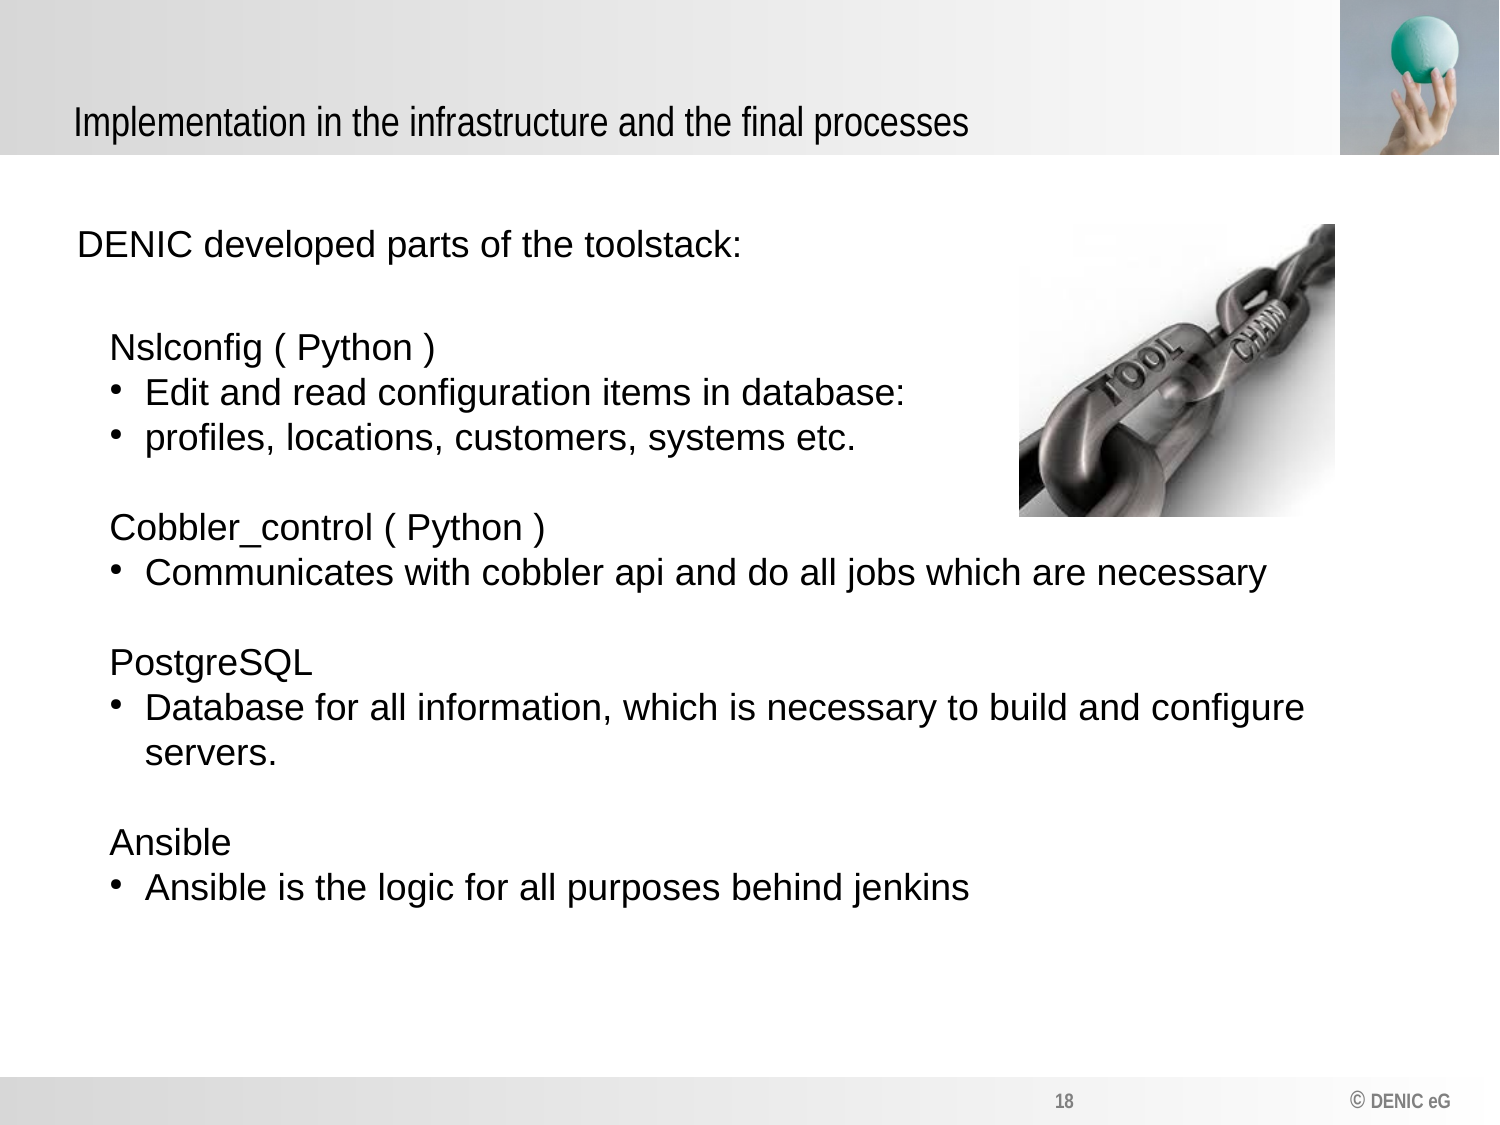

Implementation in the infrastructure and the final processes
	DENIC developed parts of the toolstack:
Nslconfig ( Python )
Edit and read configuration items in database:
profiles, locations, customers, systems etc.
Cobbler_control ( Python )
Communicates with cobbler api and do all jobs which are necessary
PostgreSQL
Database for all information, which is necessary to build and configure servers.
Ansible
Ansible is the logic for all purposes behind jenkins
 © DENIC eG